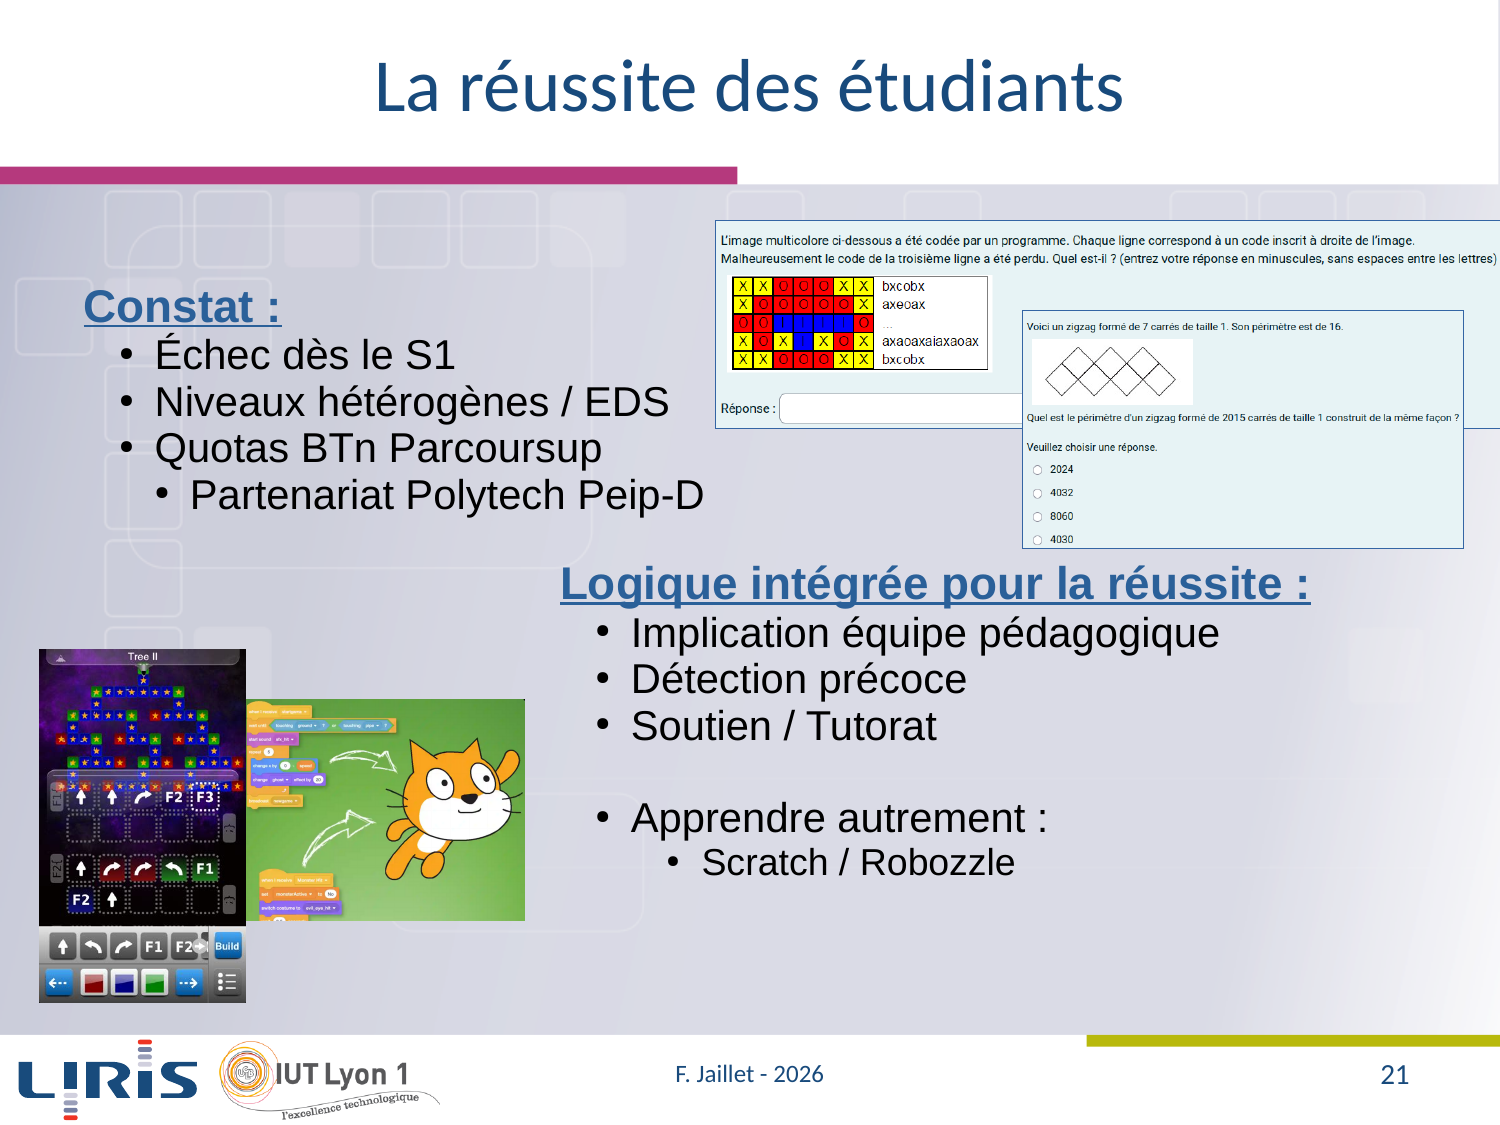

# La réussite des étudiants
Constat :
Échec dès le S1
Niveaux hétérogènes / EDS
Quotas BTn Parcoursup
Partenariat Polytech Peip-D
Logique intégrée pour la réussite :
Implication équipe pédagogique
Détection précoce
Soutien / Tutorat
Apprendre autrement :
Scratch / Robozzle
F. Jaillet - 2026